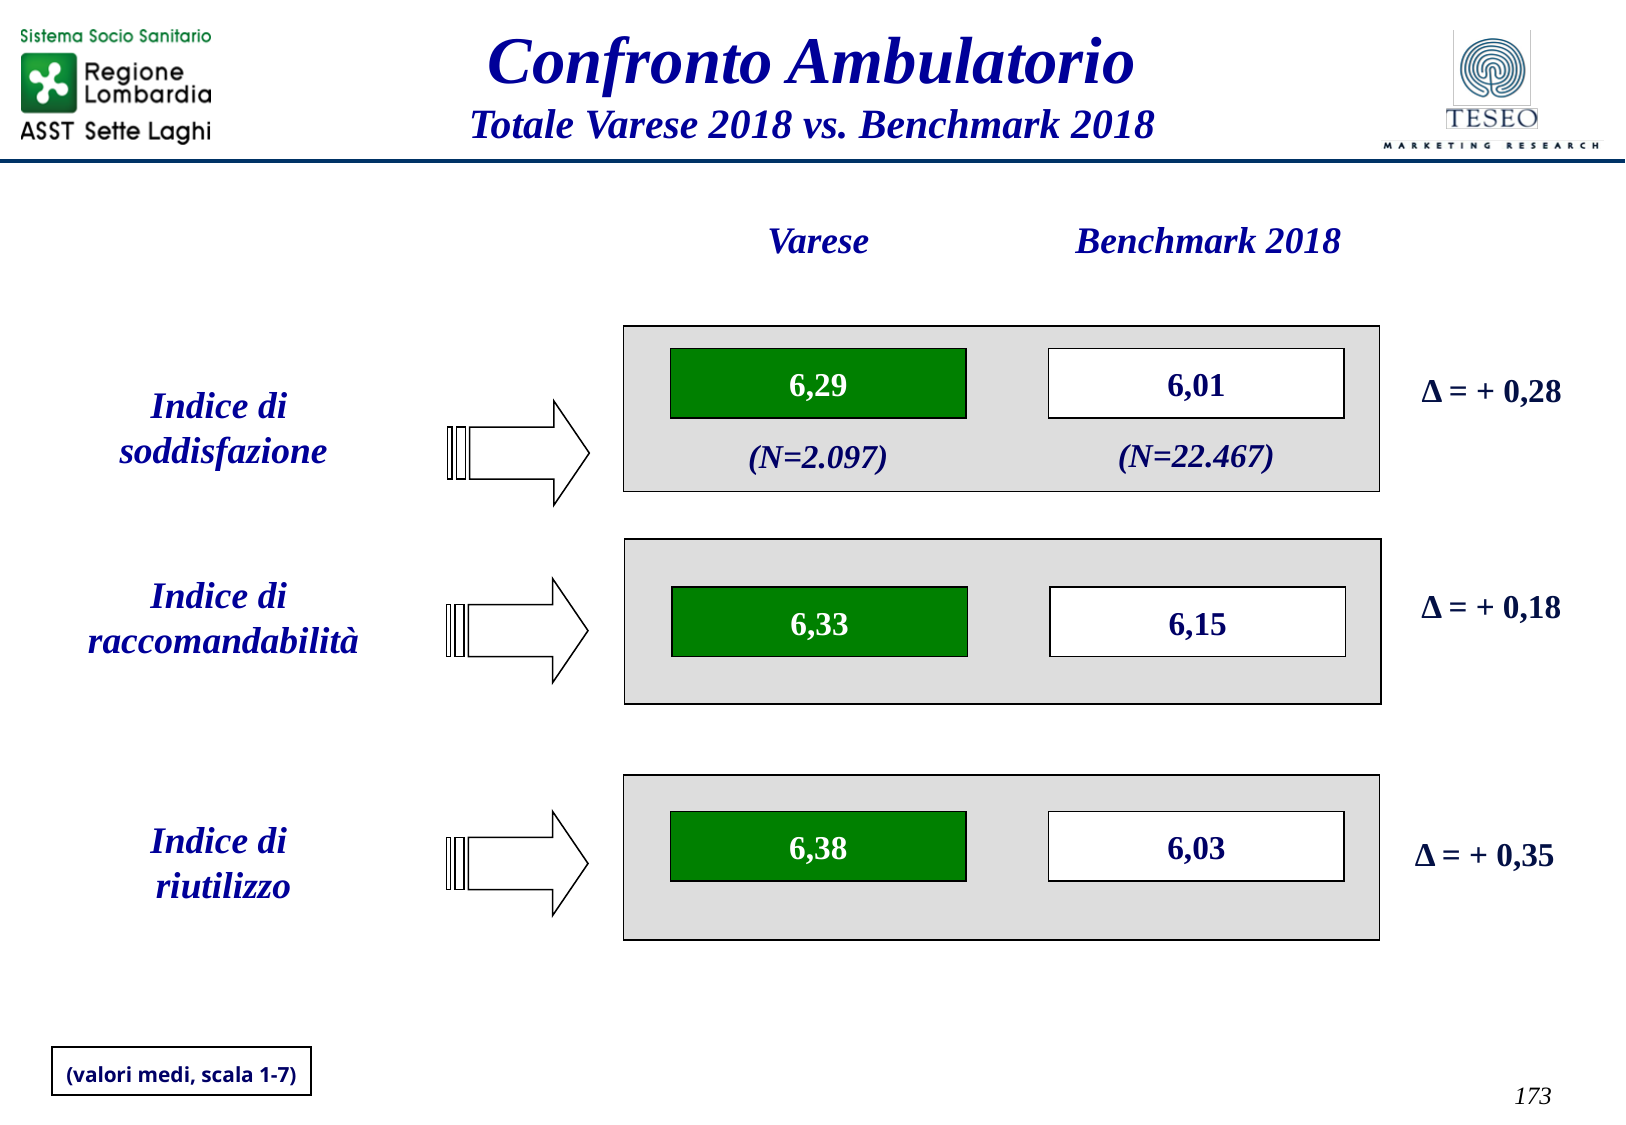

Confronto Ambulatorio
Totale Varese 2018 vs. Benchmark 2018
Varese
Benchmark 2018
6,29
6,01
Δ = + 0,28
Indice di
soddisfazione
(N=22.467)
(N=2.097)
Indice di
raccomandabilità
Δ = + 0,18
6,33
6,15
Indice di
riutilizzo
6,38
6,03
Δ = + 0,35
(valori medi, scala 1-7)